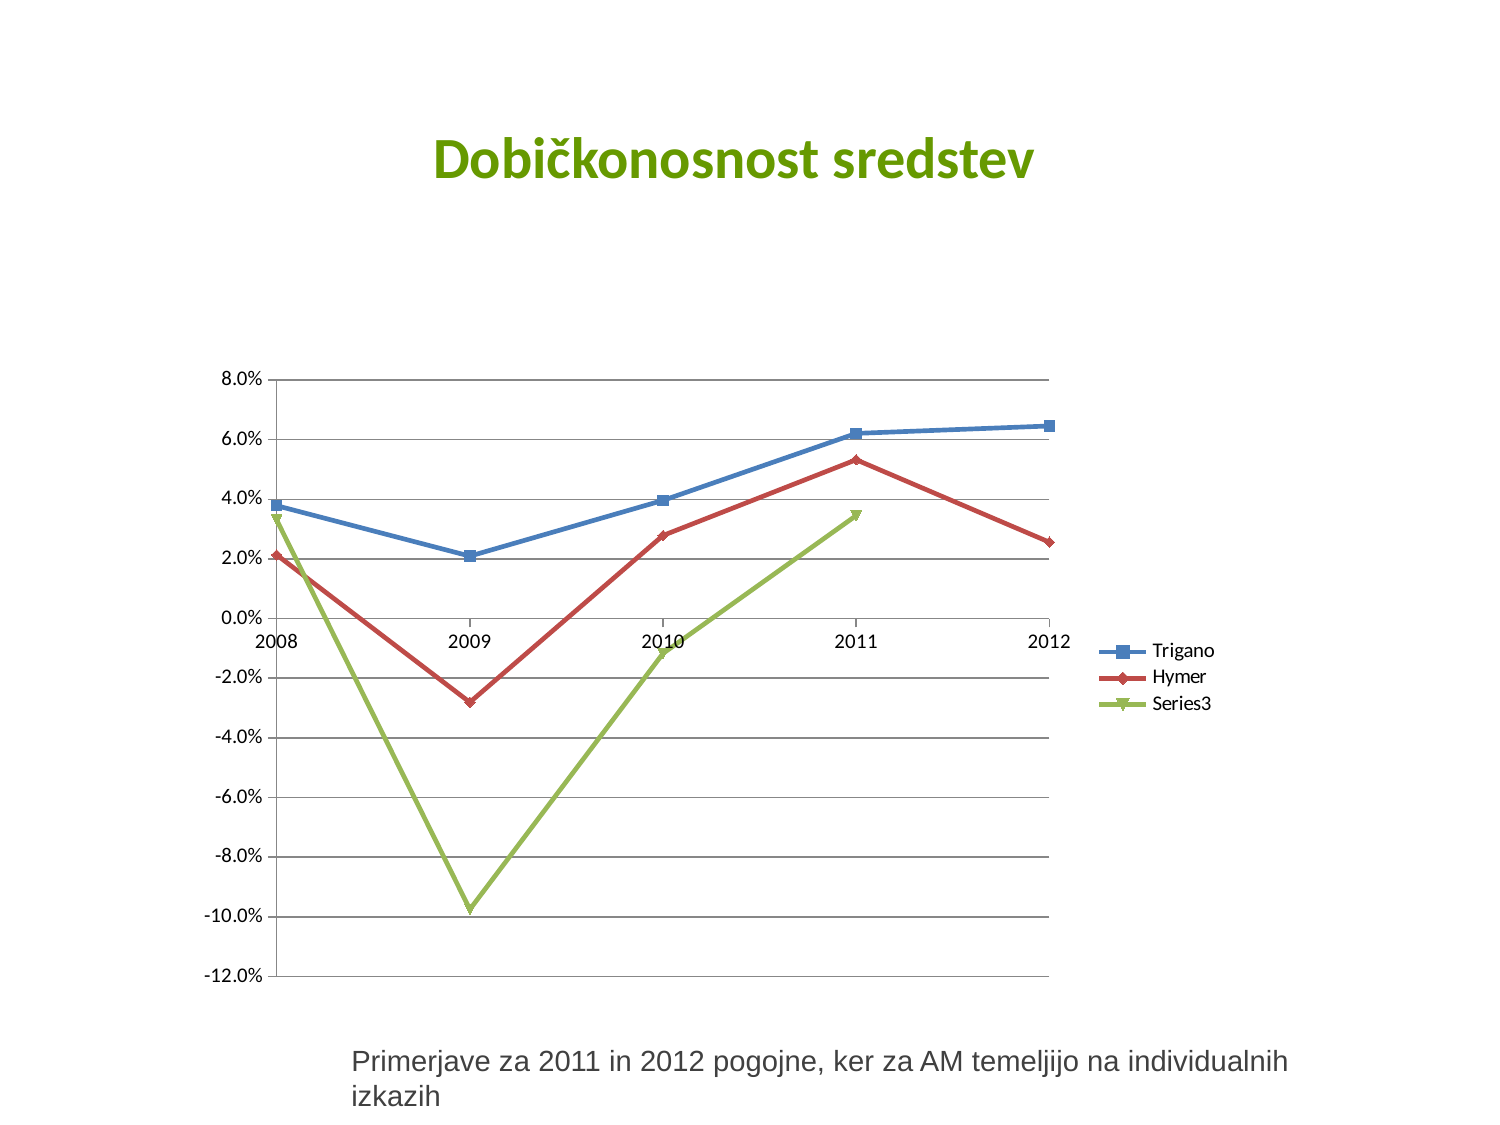

# Dobičkonosnost sredstev
### Chart
| Category | Trigano | Hymer | |
|---|---|---|---|
| 2008 | 0.0378608741526513 | 0.0213658659957803 | 0.0330579620995667 |
| 2009 | 0.0209561677598123 | -0.0280834378366922 | -0.09751851234118 |
| 2010 | 0.0396386745506867 | 0.0278721670972288 | -0.0116592958474528 |
| 2011 | 0.0620964686435297 | 0.0532633733844061 | 0.0345485395947351 |
| 2012 | 0.064586960852542 | 0.0256263451975784 | None |Primerjave za 2011 in 2012 pogojne, ker za AM temeljijo na individualnih izkazih